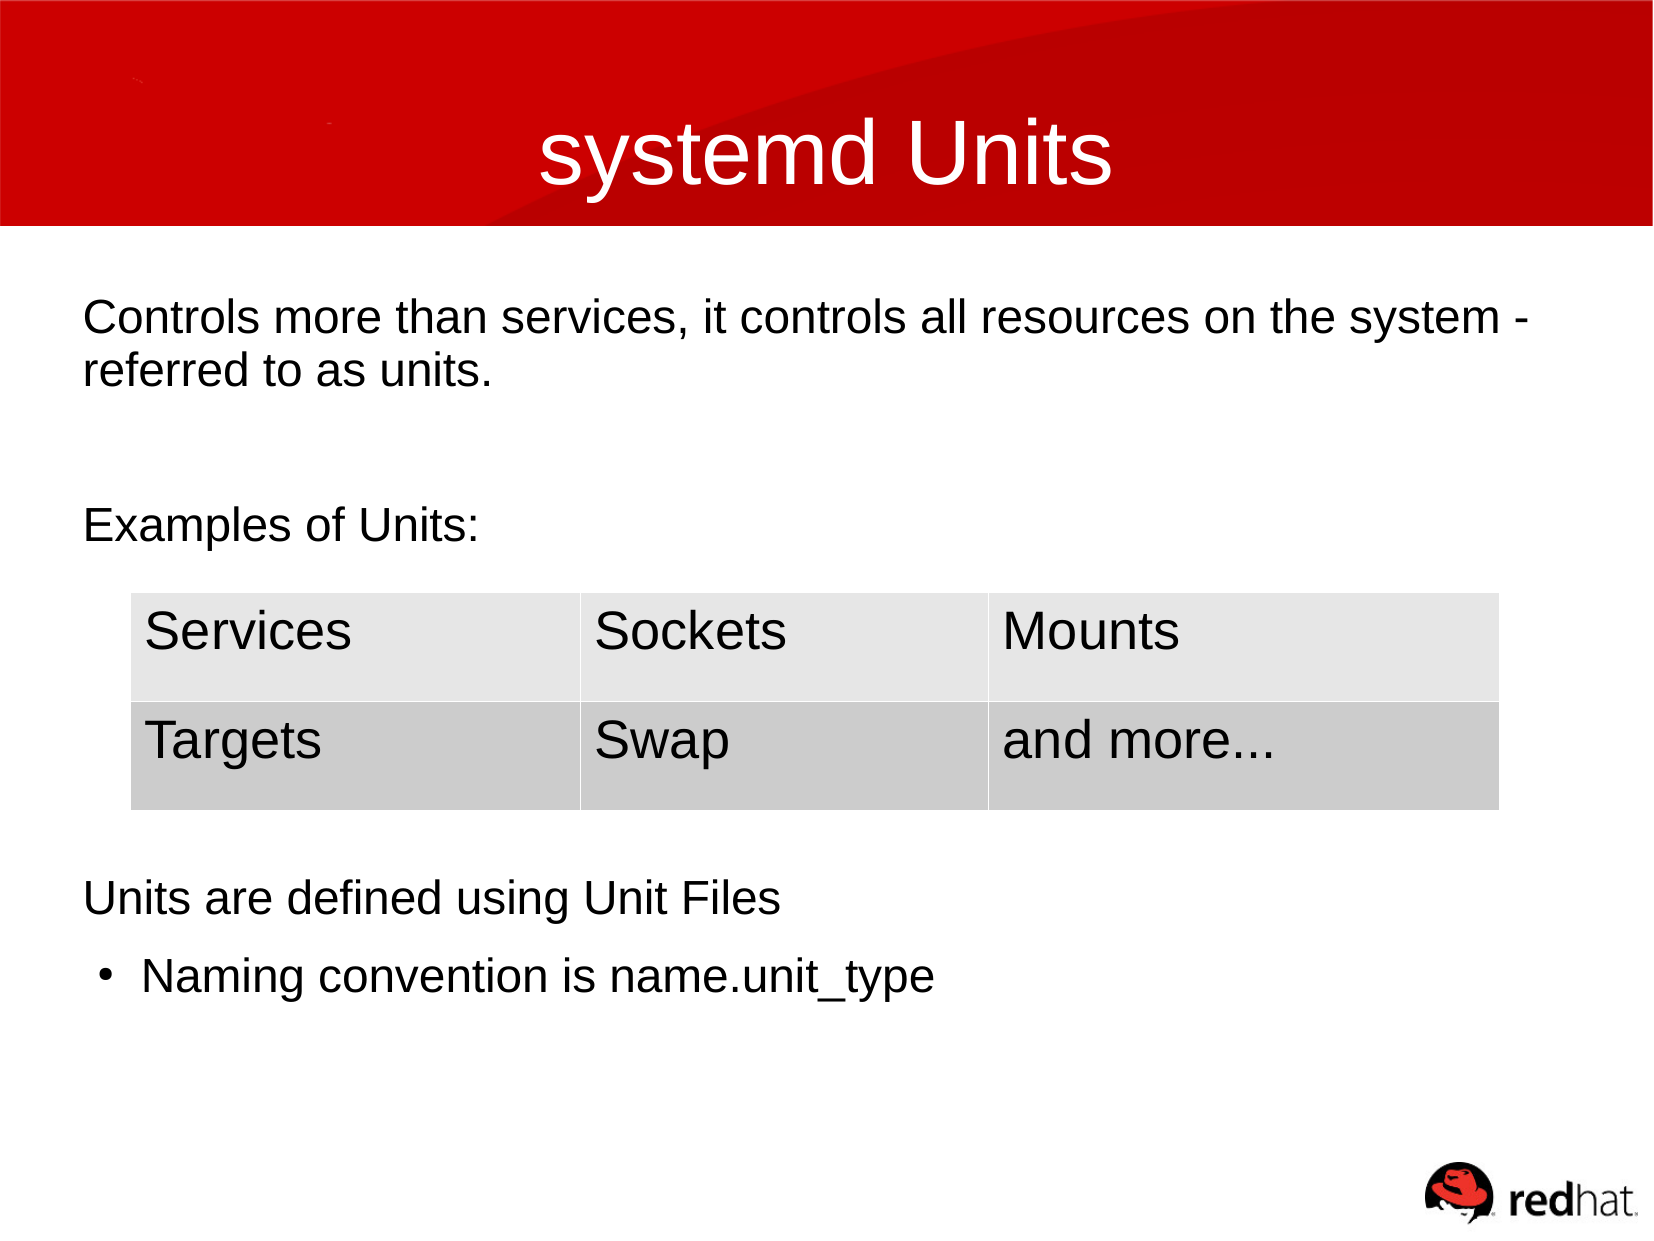

# systemd Units
Controls more than services, it controls all resources on the system - referred to as units.
Examples of Units:
Units are defined using Unit Files
Naming convention is name.unit_type
| Services | Sockets | Mounts |
| --- | --- | --- |
| Targets | Swap | and more... |